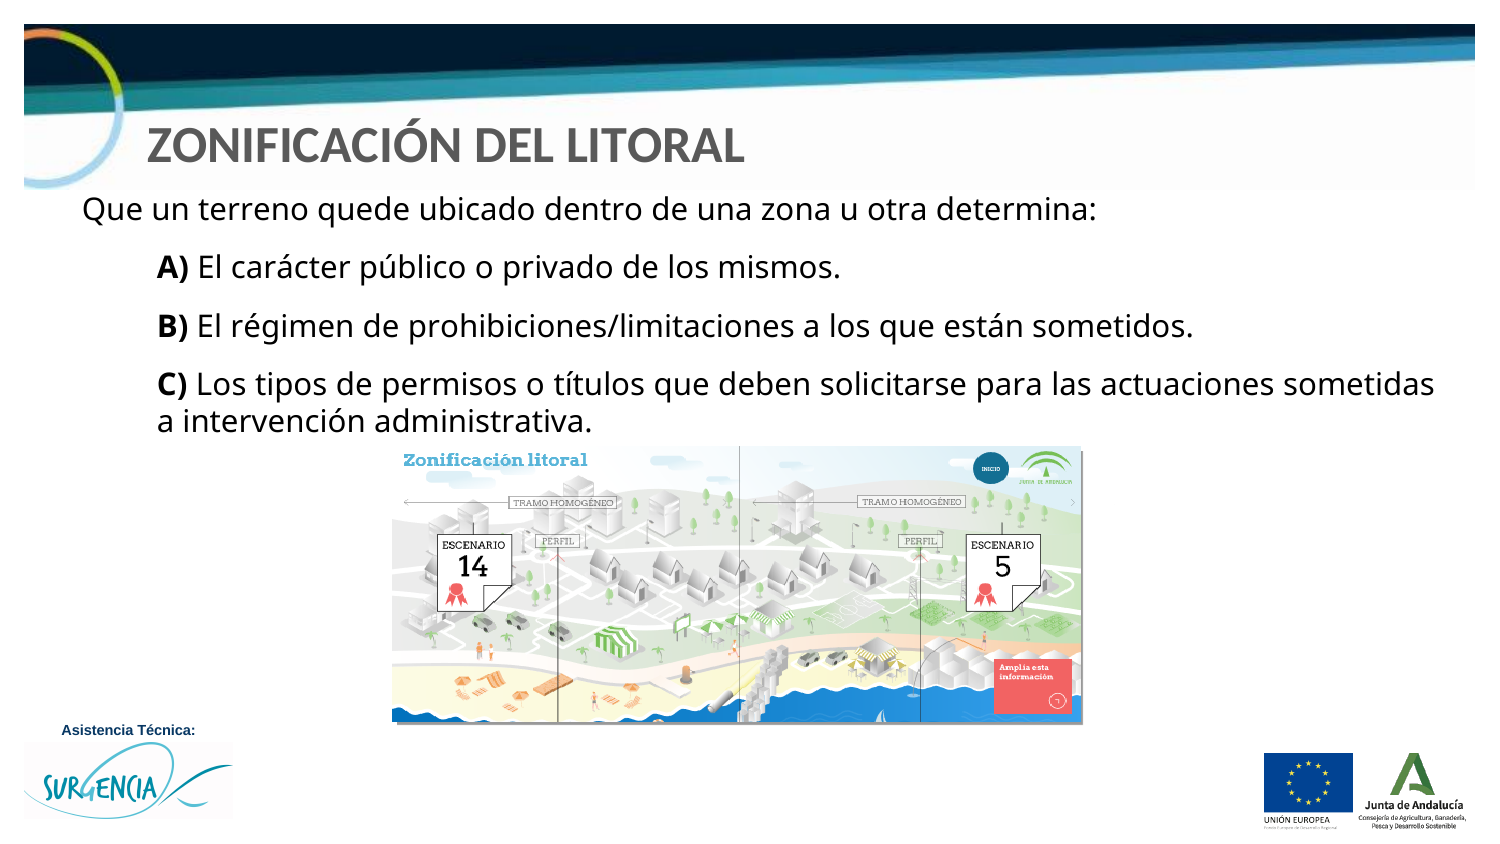

ZONIFICACIÓN DEL LITORAL
Que un terreno quede ubicado dentro de una zona u otra determina:
A) El carácter público o privado de los mismos.
B) El régimen de prohibiciones/limitaciones a los que están sometidos.
C) Los tipos de permisos o títulos que deben solicitarse para las actuaciones sometidas a intervención administrativa.
Asistencia Técnica: